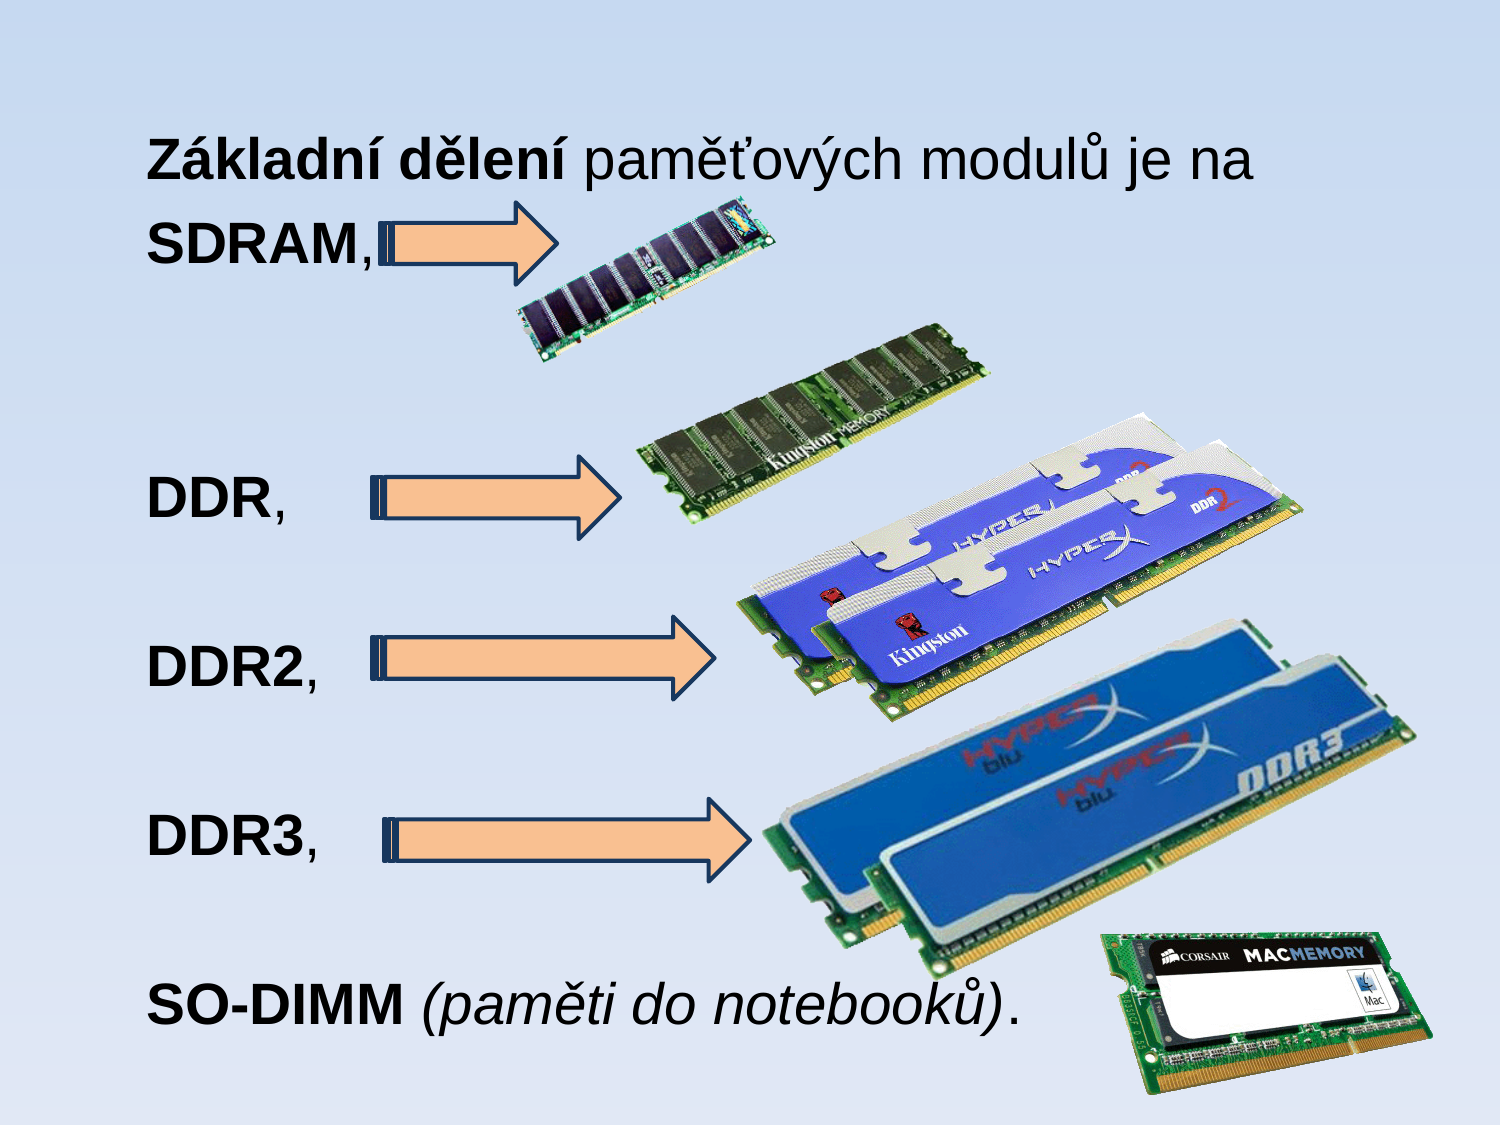

# Základní dělení paměťových modulů je na
SDRAM,
DDR,
DDR2,
DDR3,
SO-DIMM (paměti do notebooků).